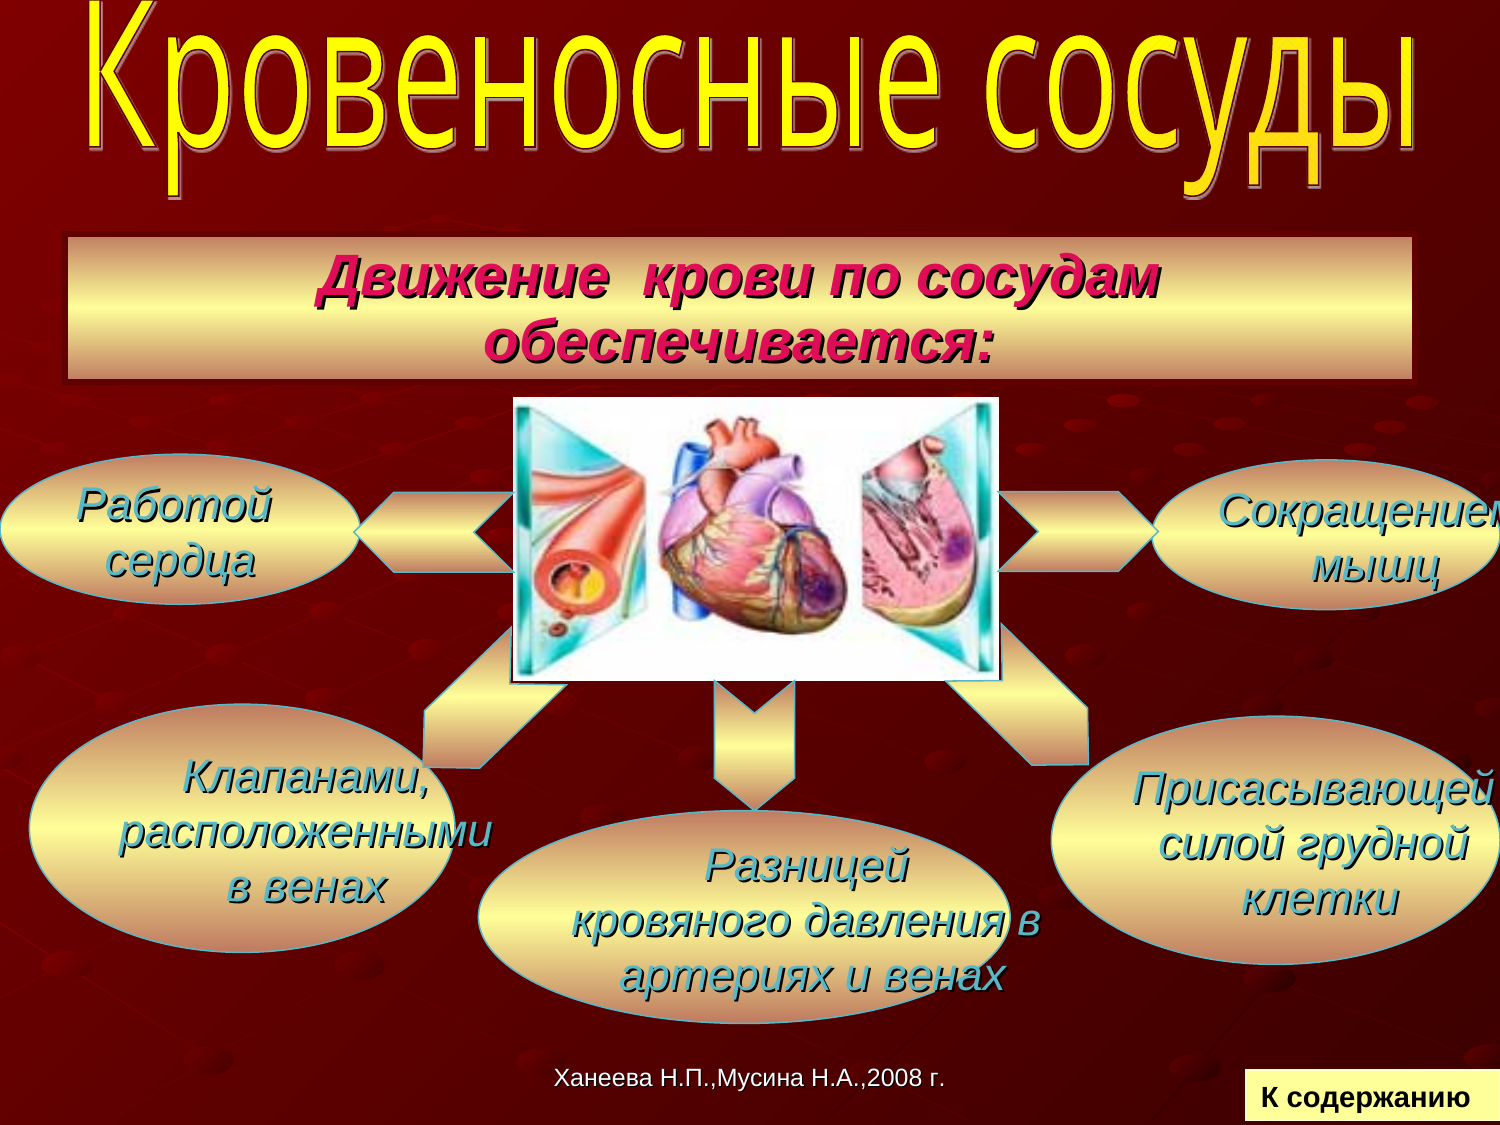

Кровеносные сосуды
# Движение крови по сосудам обеспечивается:
Работой
сердца
Сокращением
мышц
Клапанами,
 расположенными
в венах
Присасывающей
силой грудной
клетки
Разницей
кровяного давления в
артериях и венах
Ханеева Н.П.,Мусина Н.А.,2008 г.
К содержанию